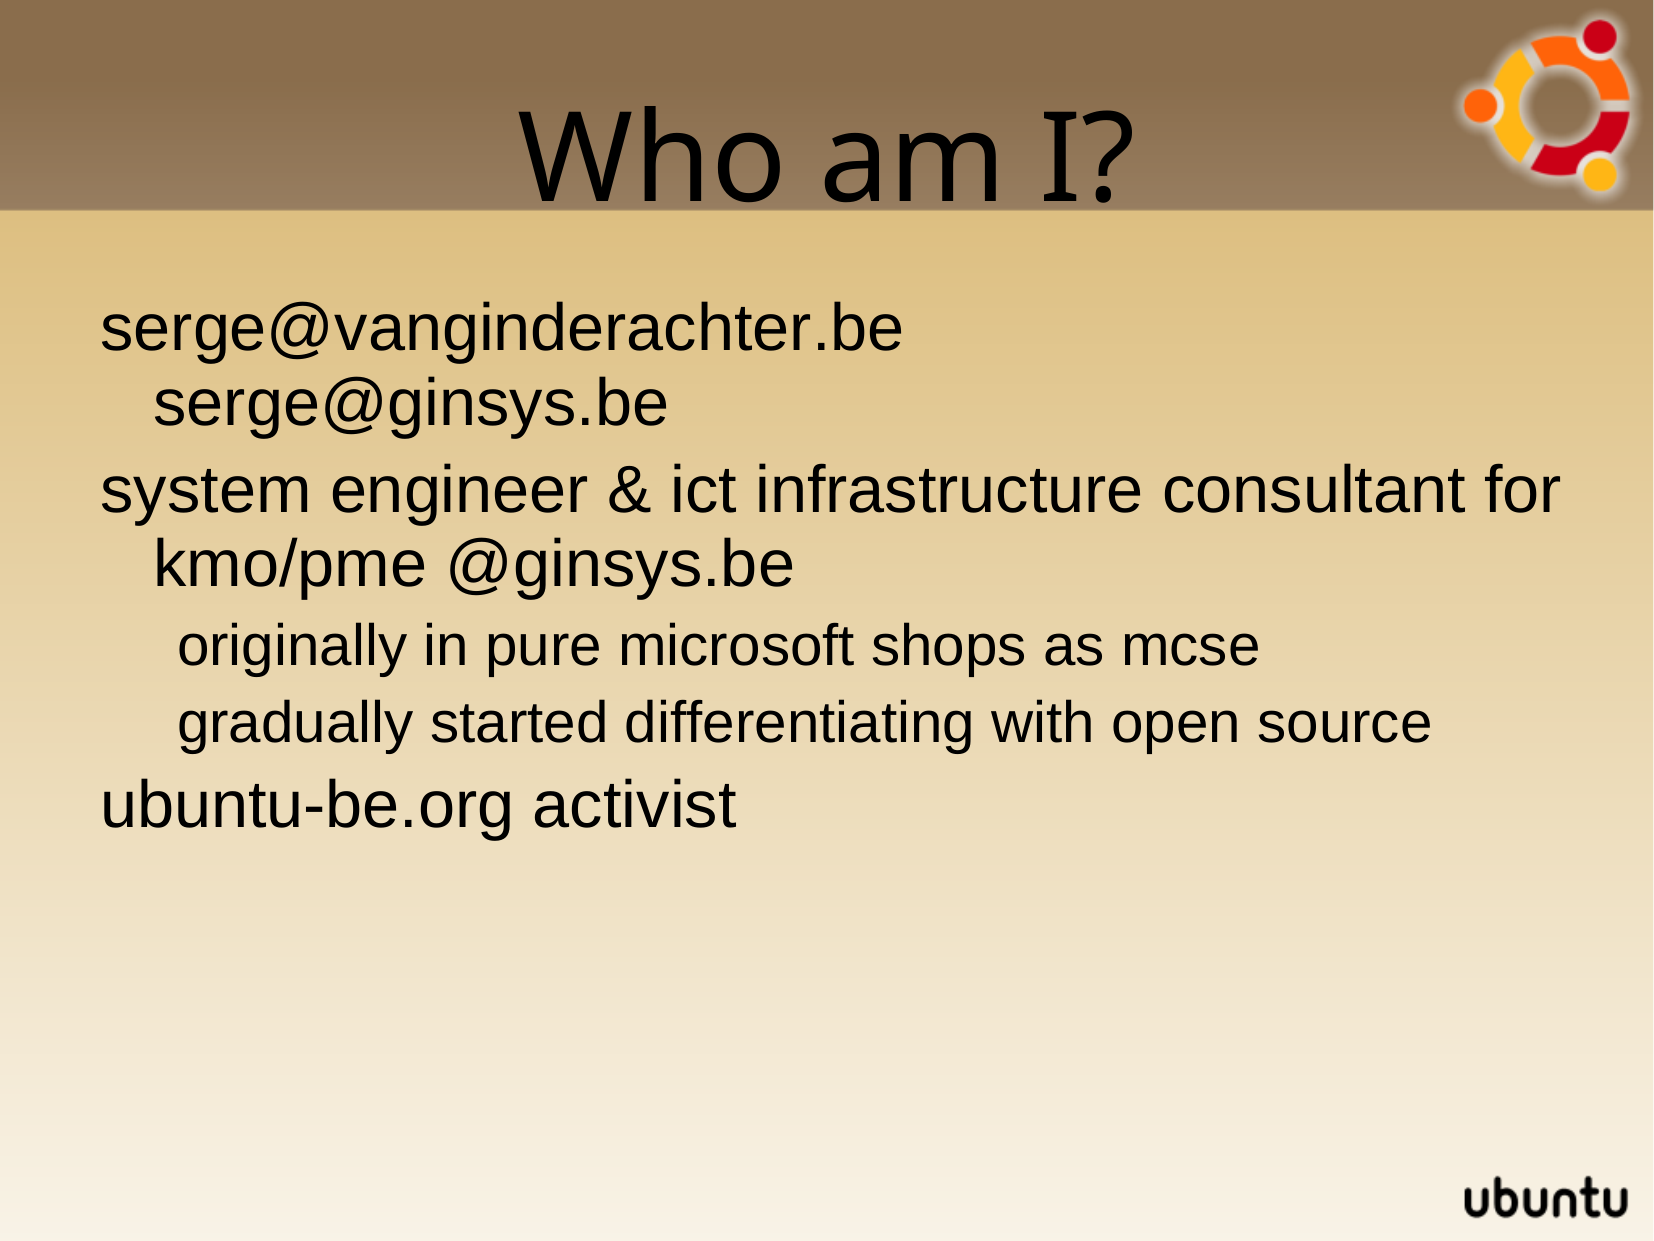

# Who am I?
serge@vanginderachter.be
serge@ginsys.be
system engineer & ict infrastructure consultant for kmo/pme @ginsys.be
originally in pure microsoft shops as mcse
gradually started differentiating with open source
ubuntu-be.org activist